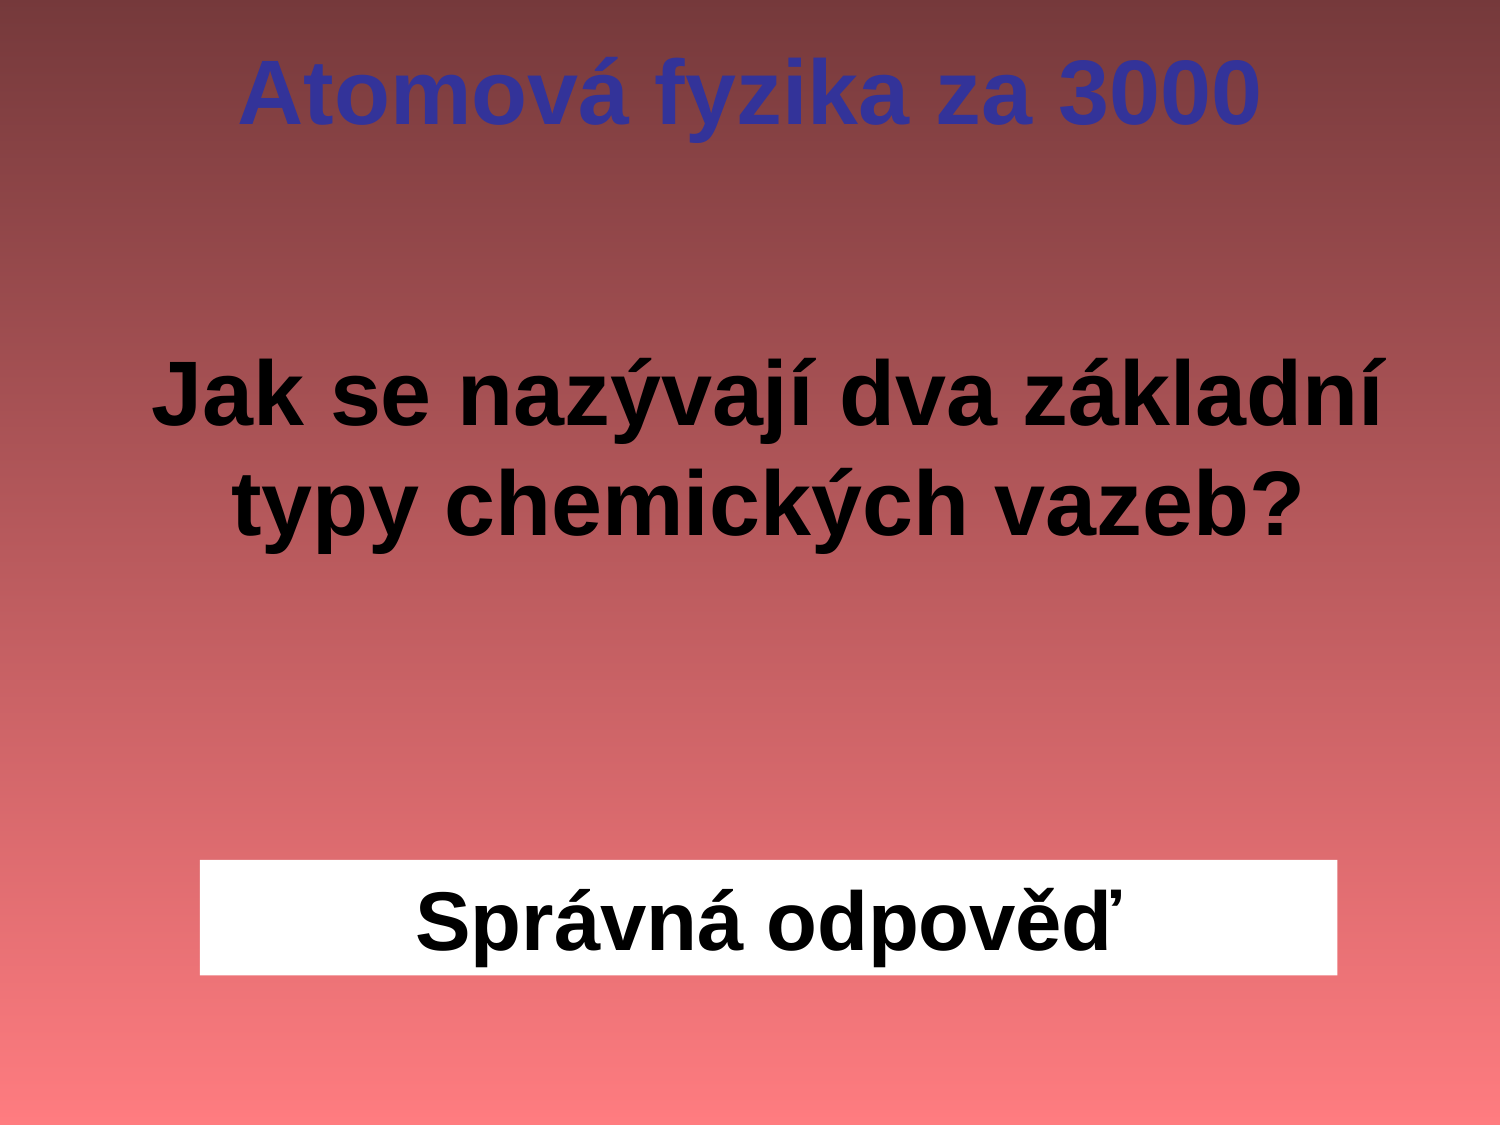

Atomová fyzika za 3000
Jak se nazývají dva základní typy chemických vazeb?
Správná odpověď